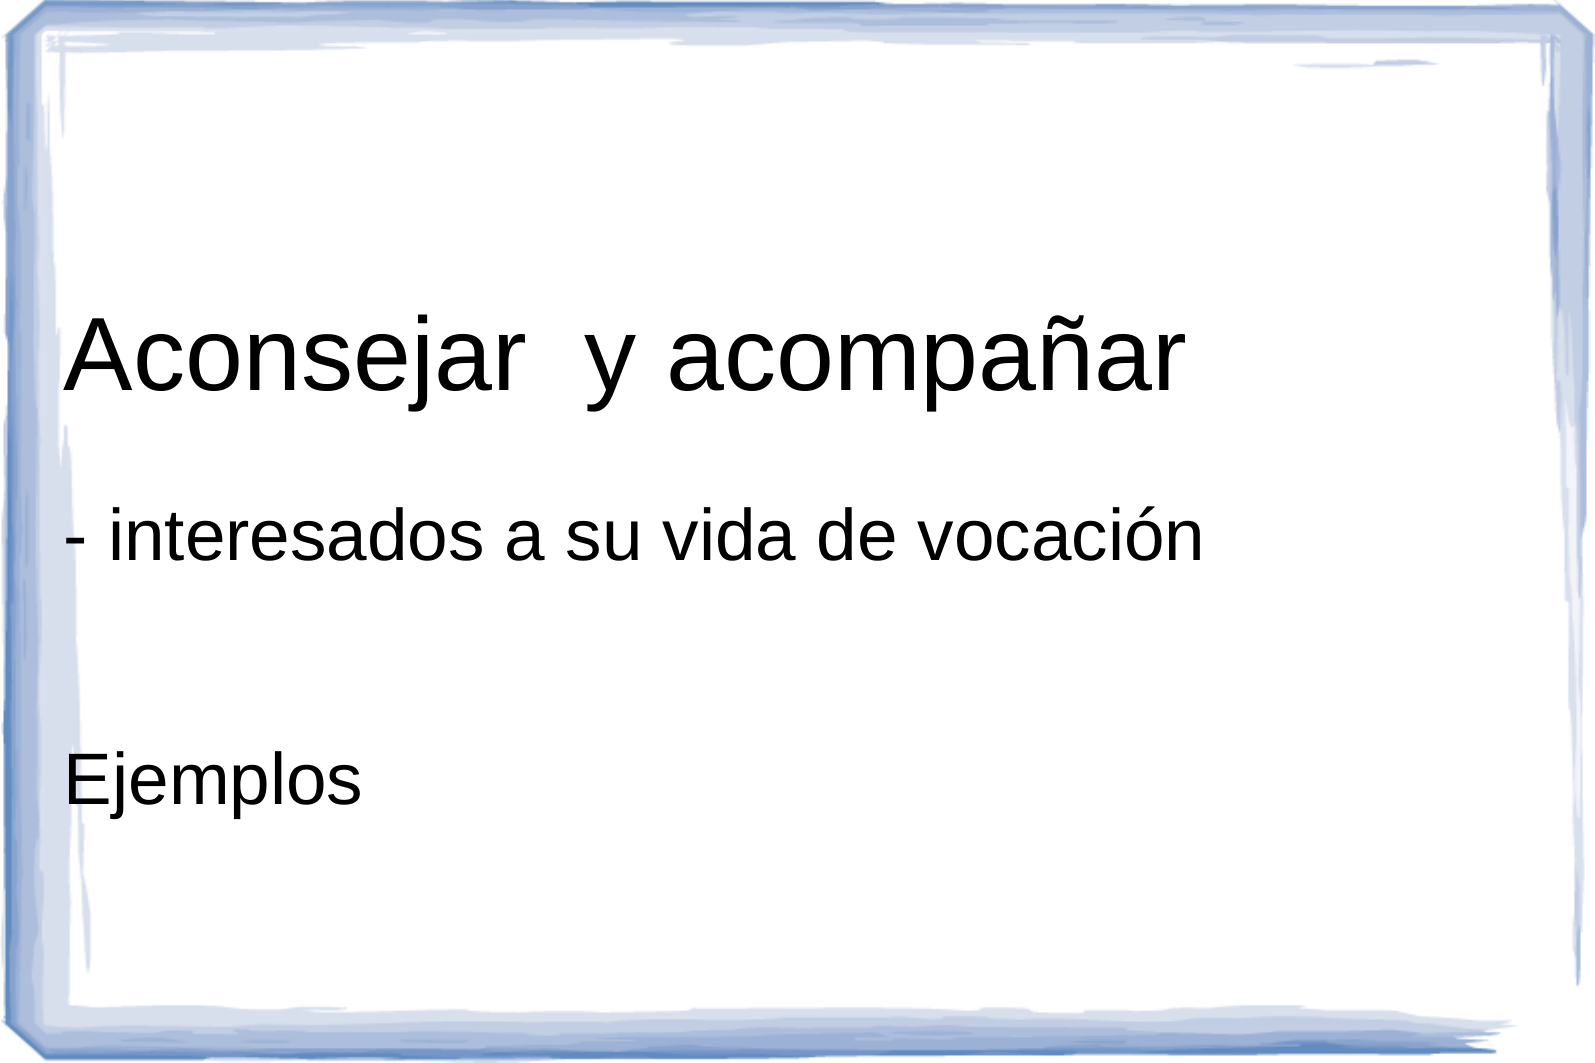

Aconsejar y acompañar
- interesados a su vida de vocación
Ejemplos